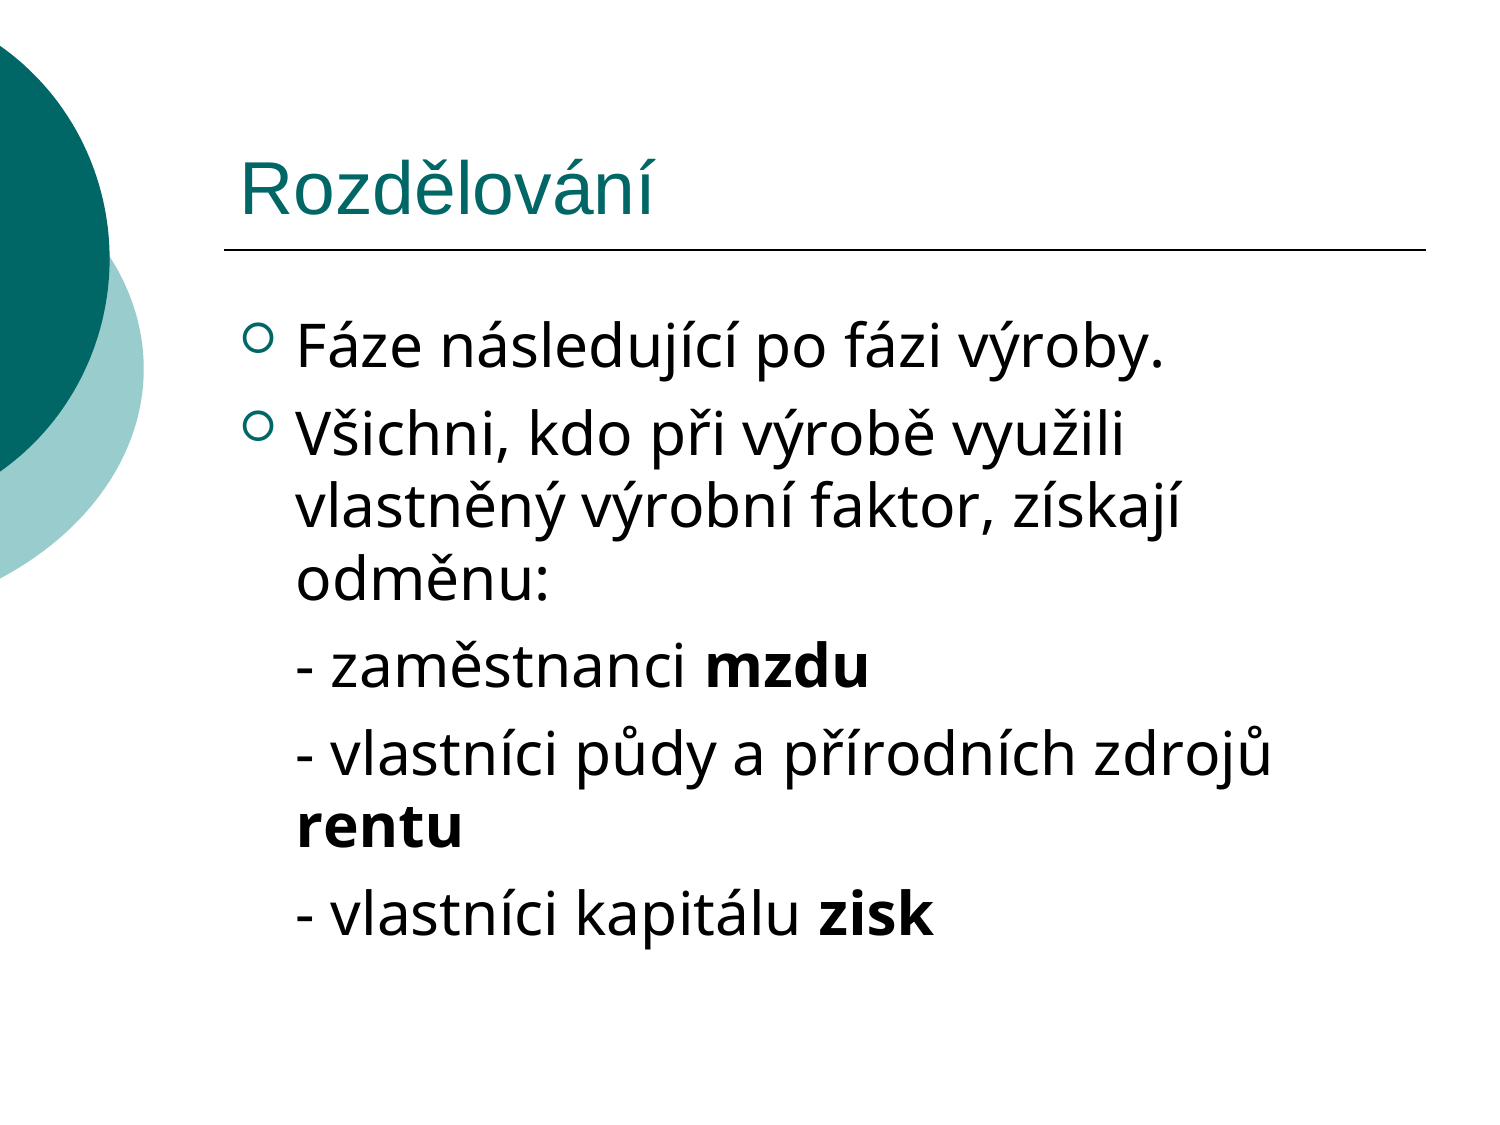

# Rozdělování
Fáze následující po fázi výroby.
Všichni, kdo při výrobě využili vlastněný výrobní faktor, získají odměnu:
	- zaměstnanci mzdu
	- vlastníci půdy a přírodních zdrojů rentu
	- vlastníci kapitálu zisk